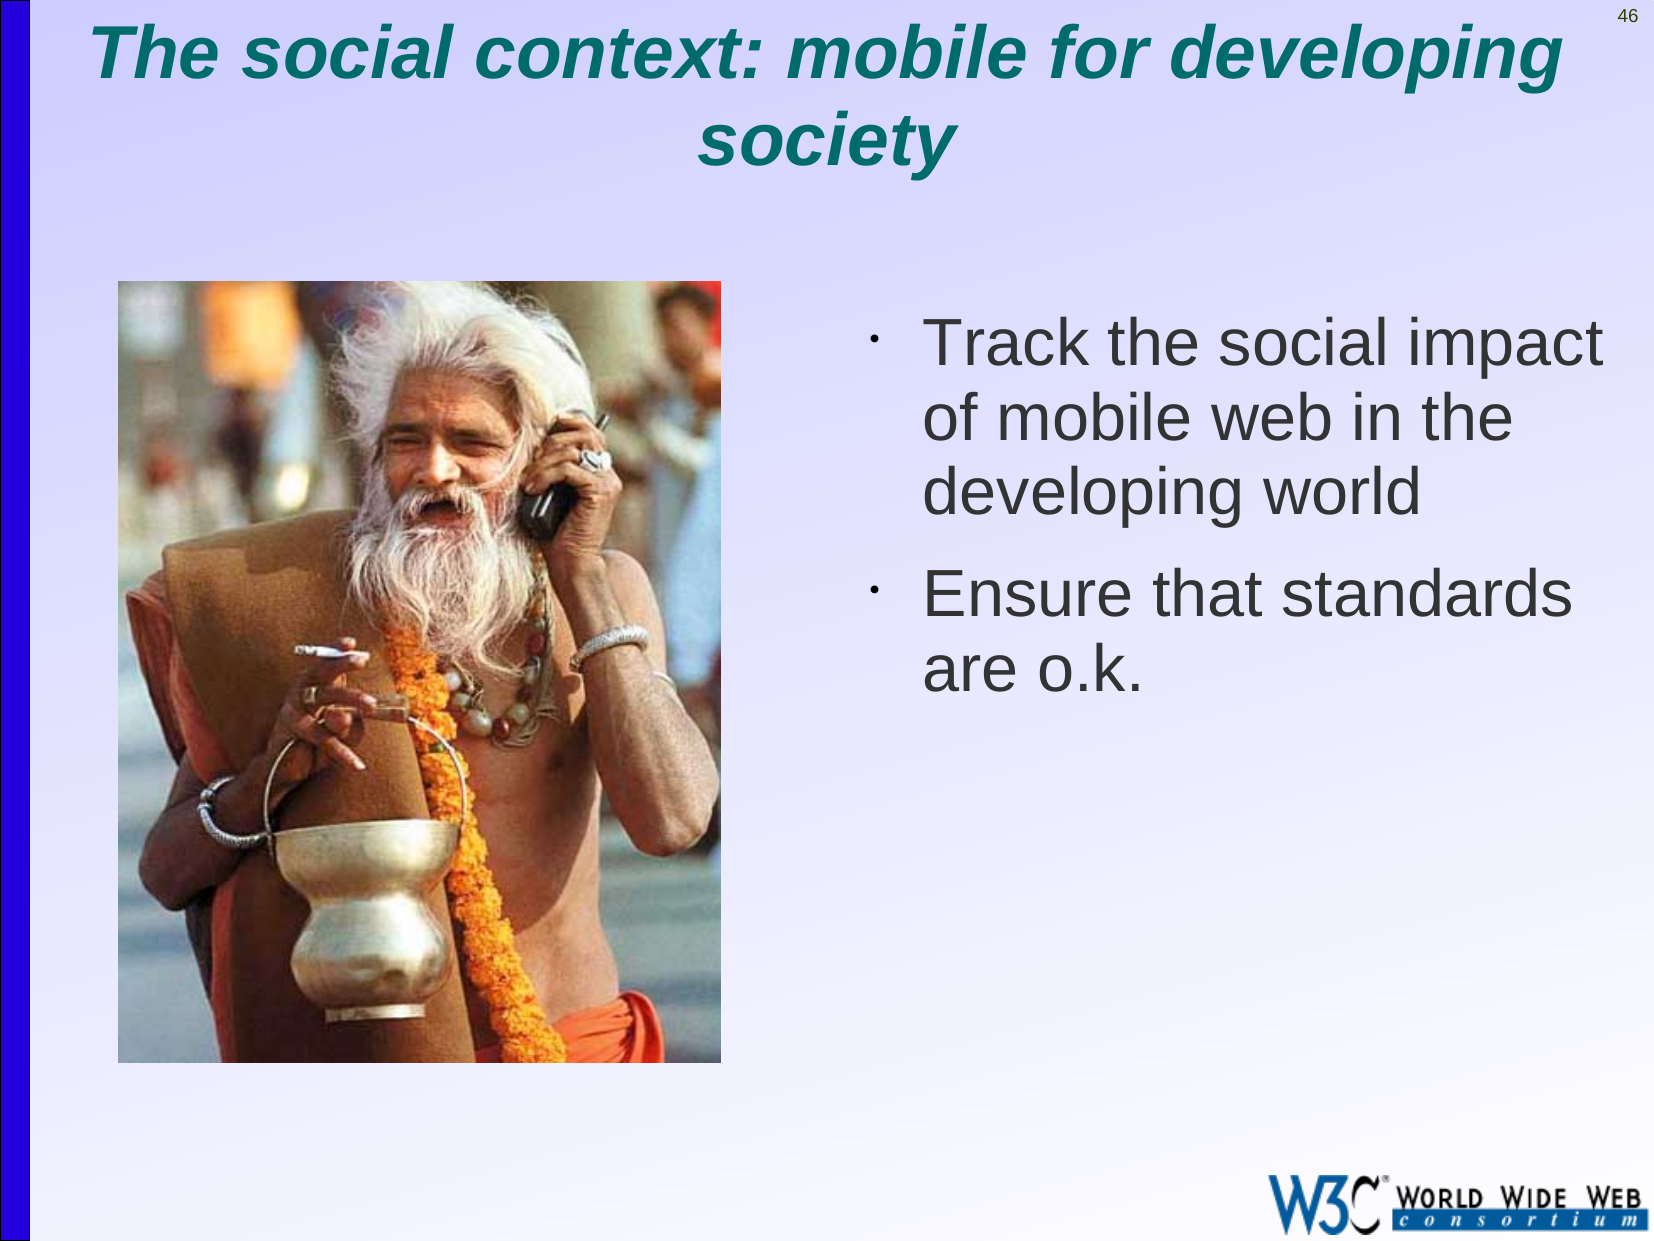

# The social context: mobile for developing society
Track the social impact of mobile web in the developing world
Ensure that standards are o.k.